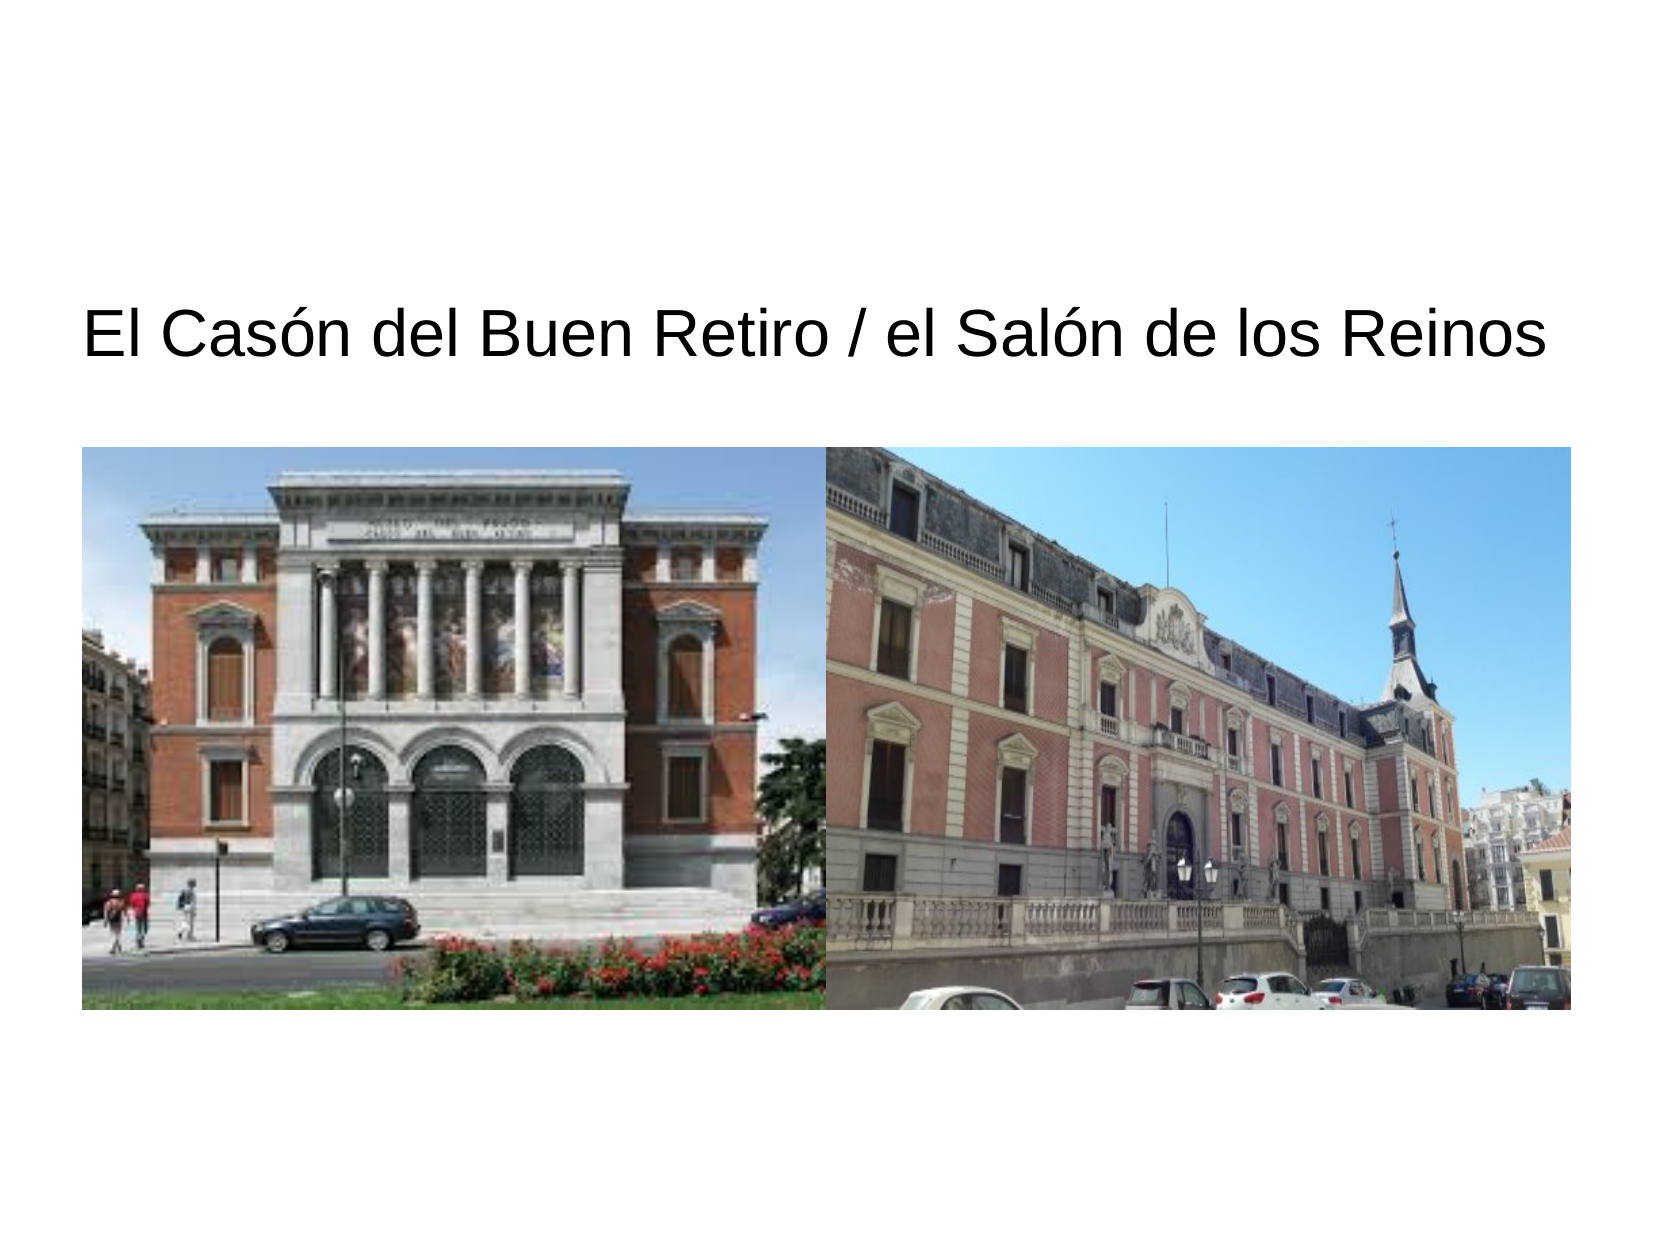

#
El Casón del Buen Retiro / el Salón de los Reinos